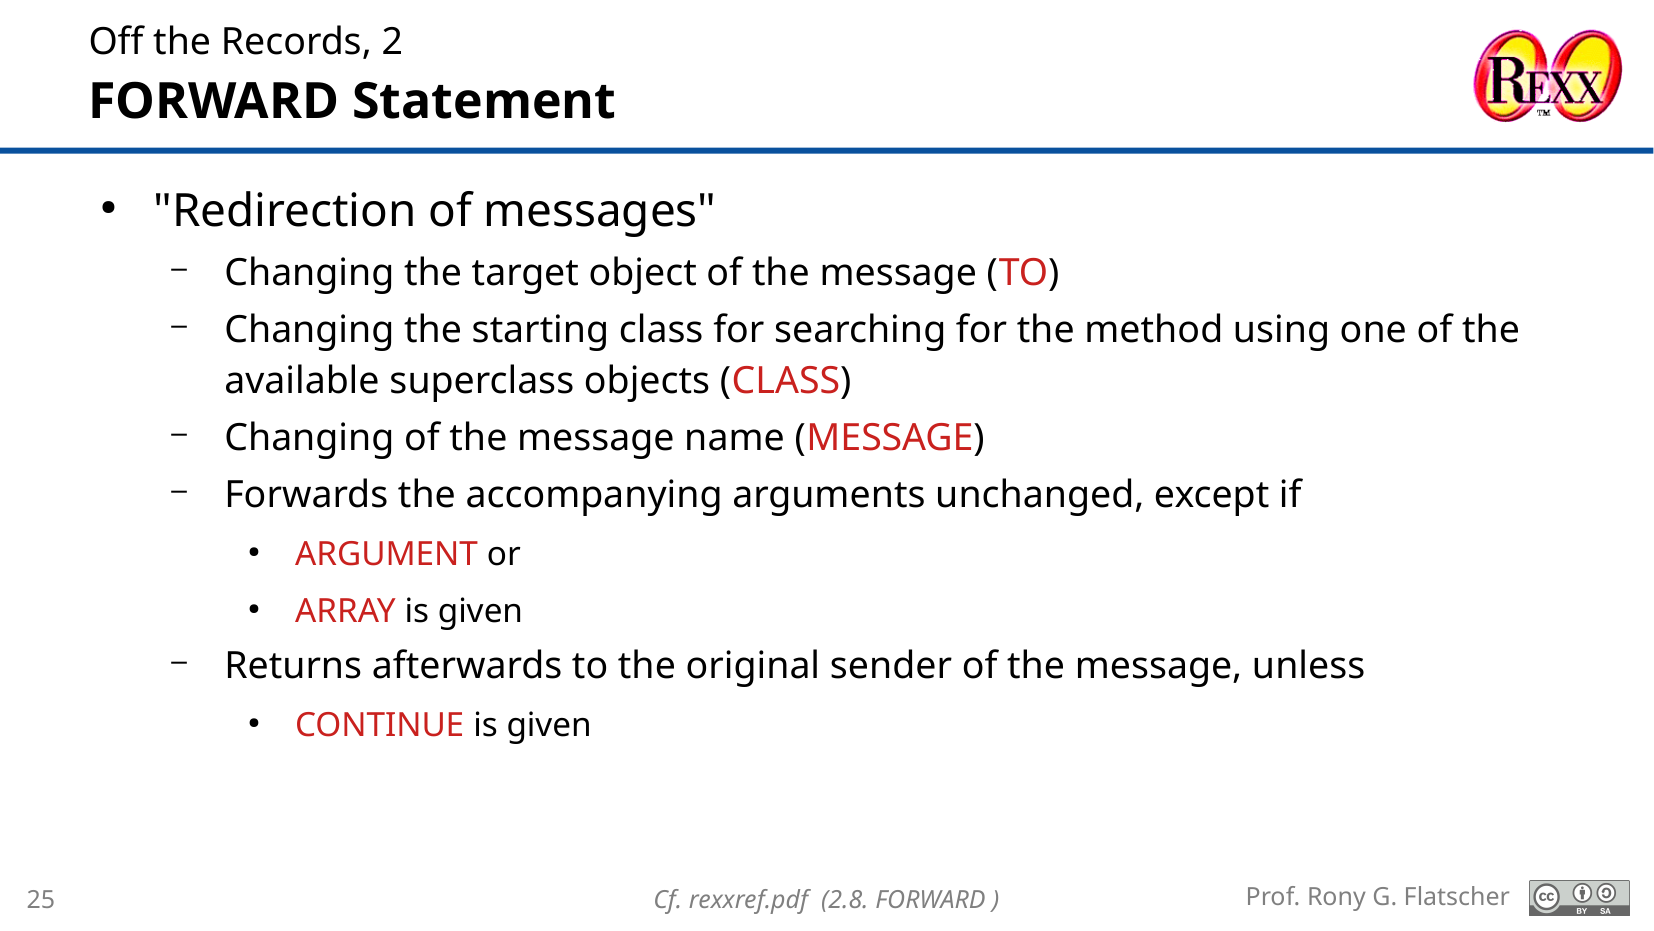

Off the Records, 2
FORWARD Statement
# "Redirection of messages"
Changing the target object of the message (TO)
Changing the starting class for searching for the method using one of the available superclass objects (CLASS)
Changing of the message name (MESSAGE)
Forwards the accompanying arguments unchanged, except if
ARGUMENT or
ARRAY is given
Returns afterwards to the original sender of the message, unless
CONTINUE is given
Cf. rexxref.pdf (2.8. FORWARD )